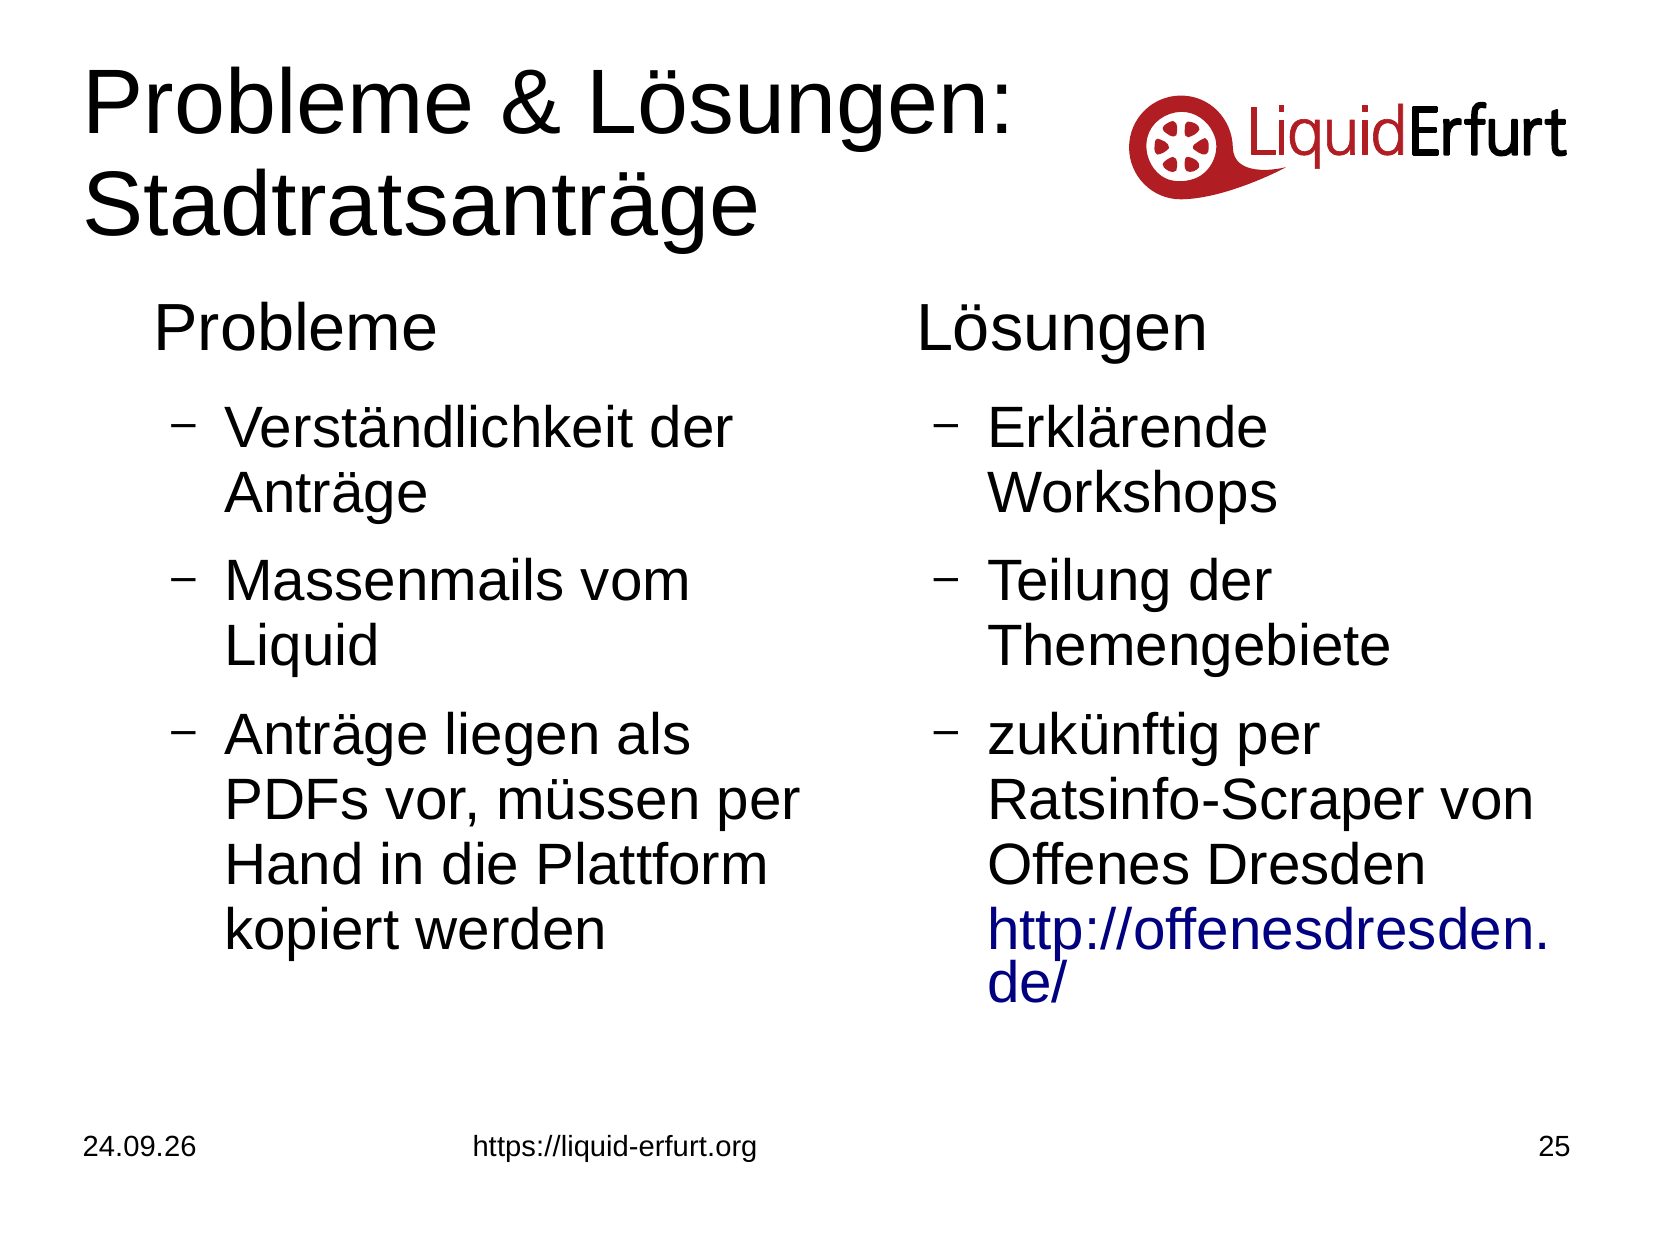

# Probleme & Lösungen: Stadtratsanträge
Probleme
Verständlichkeit der Anträge
Massenmails vom Liquid
Anträge liegen als PDFs vor, müssen per Hand in die Plattform kopiert werden
Lösungen
Erklärende Workshops
Teilung der Themengebiete
zukünftig per Ratsinfo-Scraper von Offenes Dresden http://offenesdresden.de/
https://liquid-erfurt.org
25